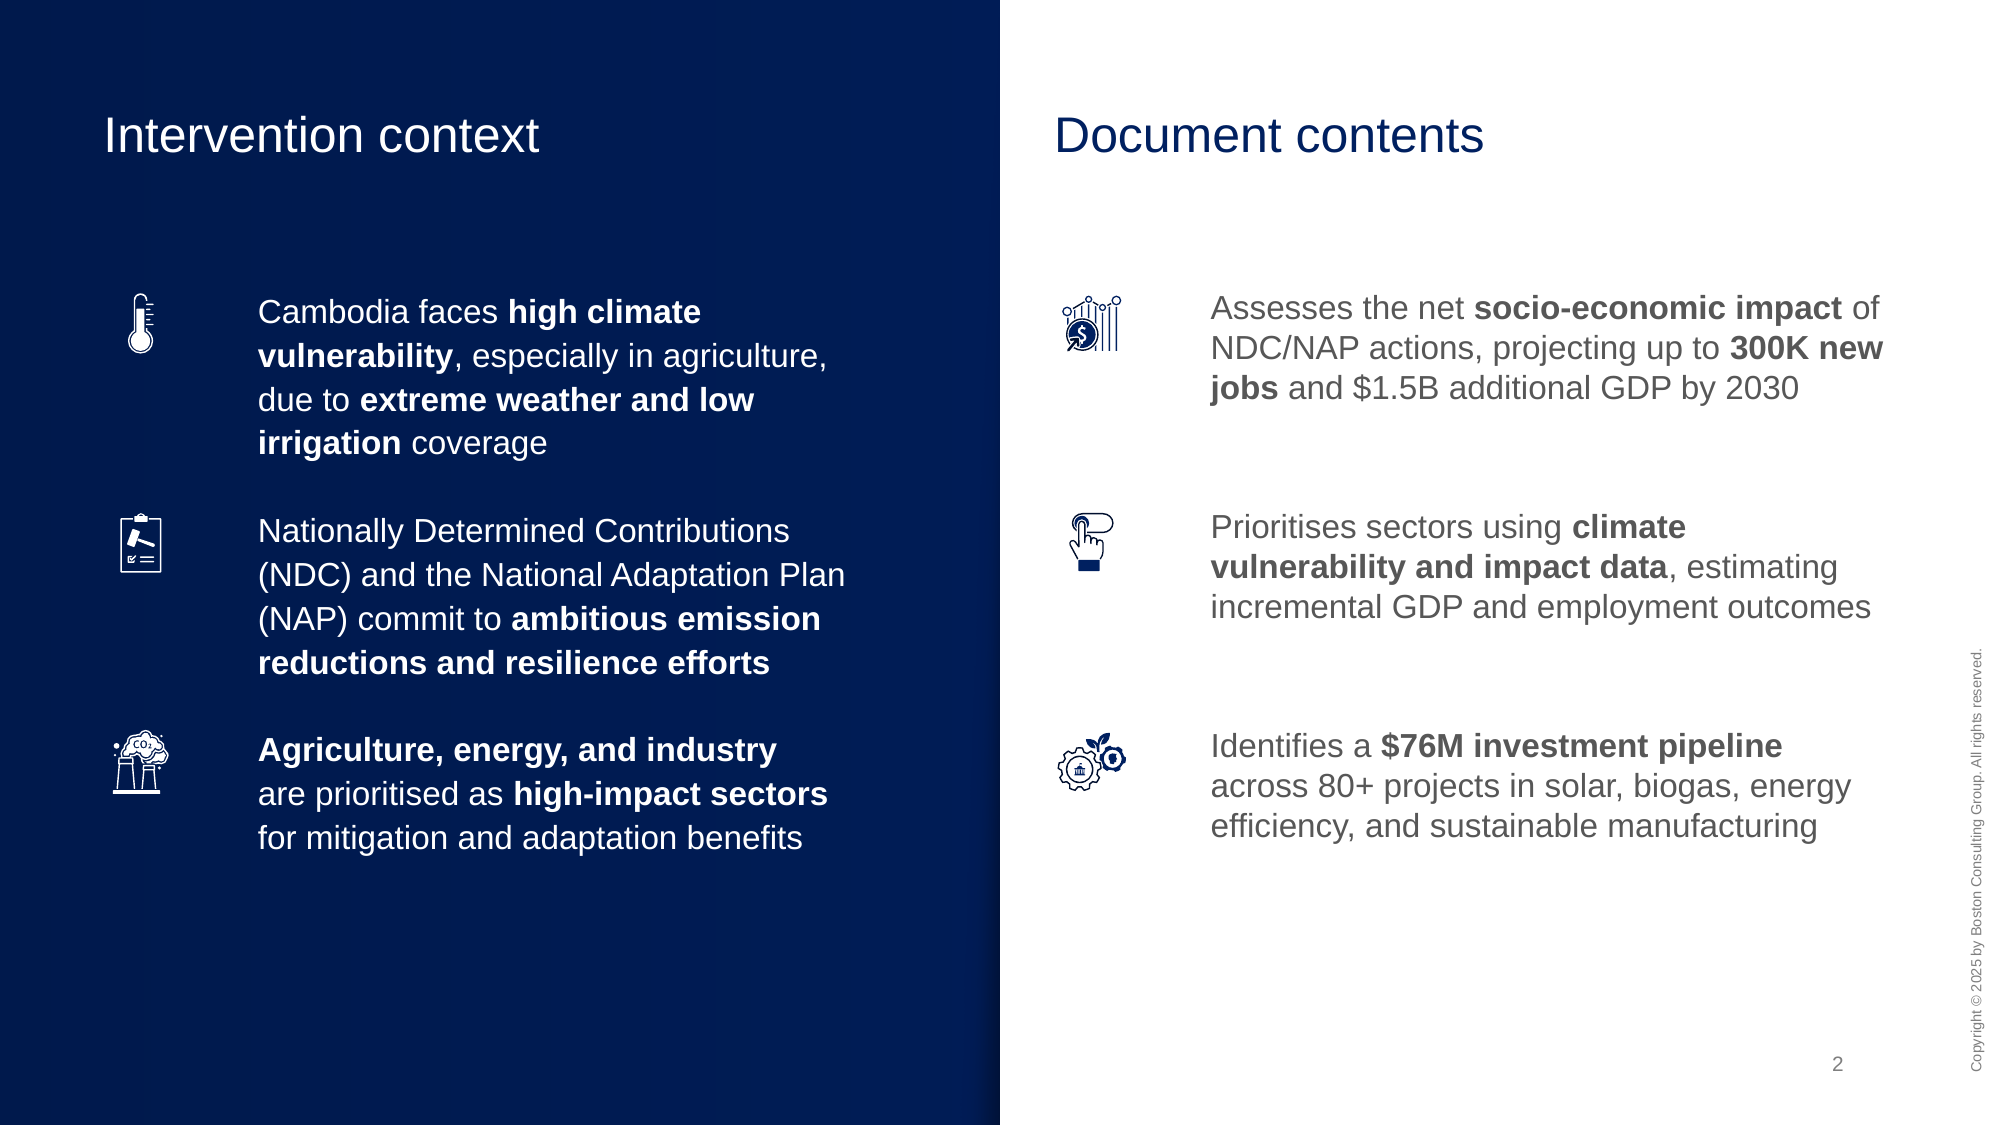

Intervention context
Document contents
Cambodia faces high climate vulnerability, especially in agriculture, due to extreme weather and low irrigation coverage
Assesses the net socio-economic impact of NDC/NAP actions, projecting up to 300K new jobs and $1.5B additional GDP by 2030
Nationally Determined Contributions (NDC) and the National Adaptation Plan (NAP) commit to ambitious emission reductions and resilience efforts
Prioritises sectors using climate vulnerability and impact data, estimating incremental GDP and employment outcomes
Agriculture, energy, and industry are prioritised as high-impact sectors for mitigation and adaptation benefits
Identifies a $76M investment pipeline across 80+ projects in solar, biogas, energy efficiency, and sustainable manufacturing